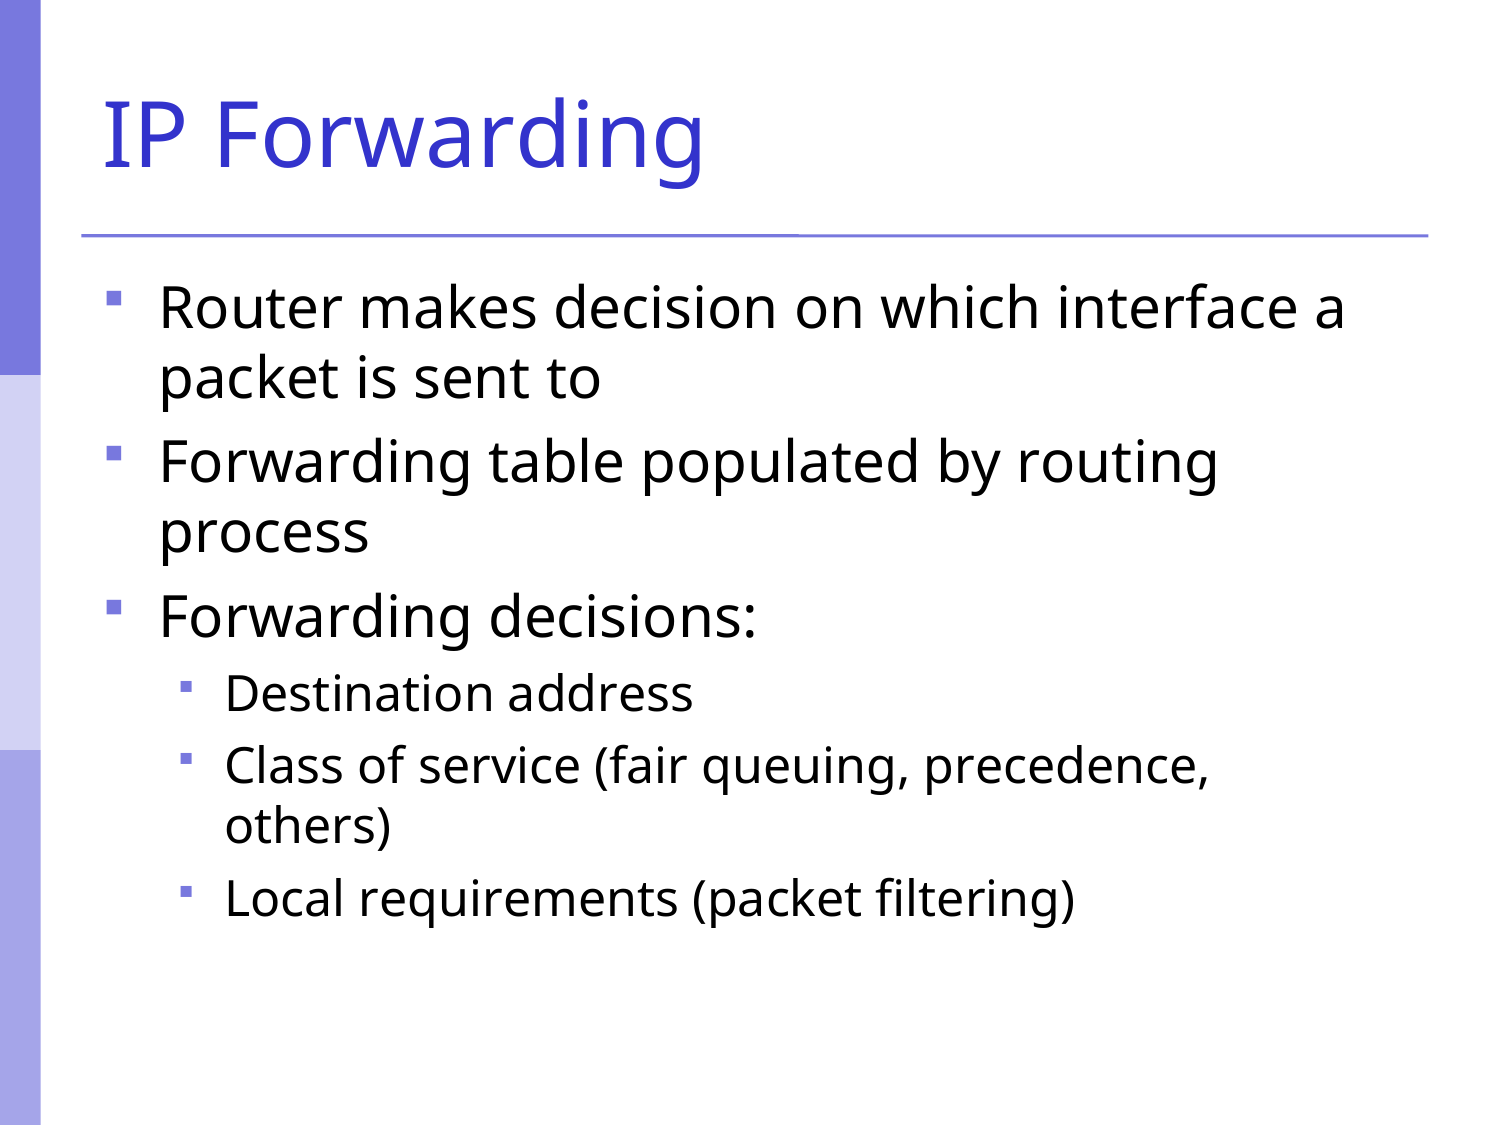

IP Forwarding
Router makes decision on which interface a packet is sent to
Forwarding table populated by routing process
Forwarding decisions:
Destination address
Class of service (fair queuing, precedence, others)
Local requirements (packet filtering)